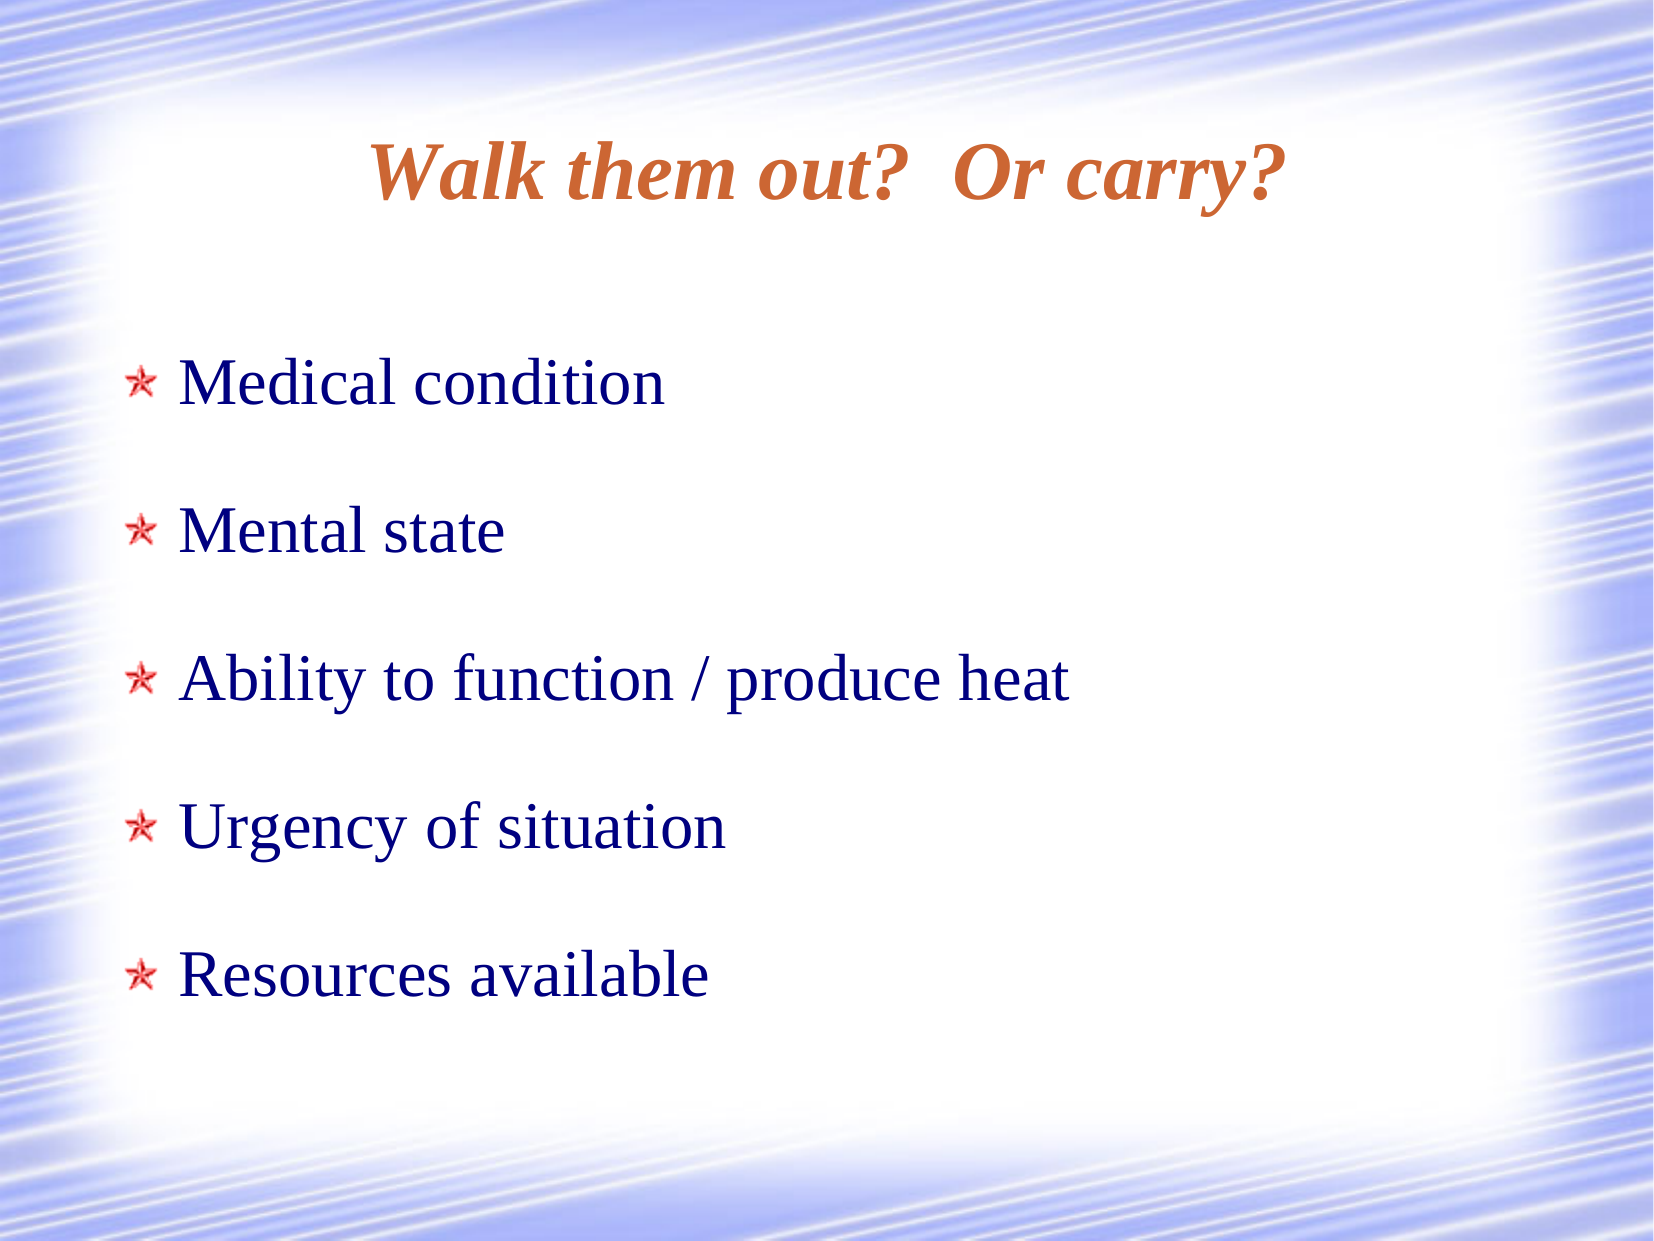

# Walk them out? Or carry?
 Medical condition
 Mental state
 Ability to function / produce heat
 Urgency of situation
 Resources available